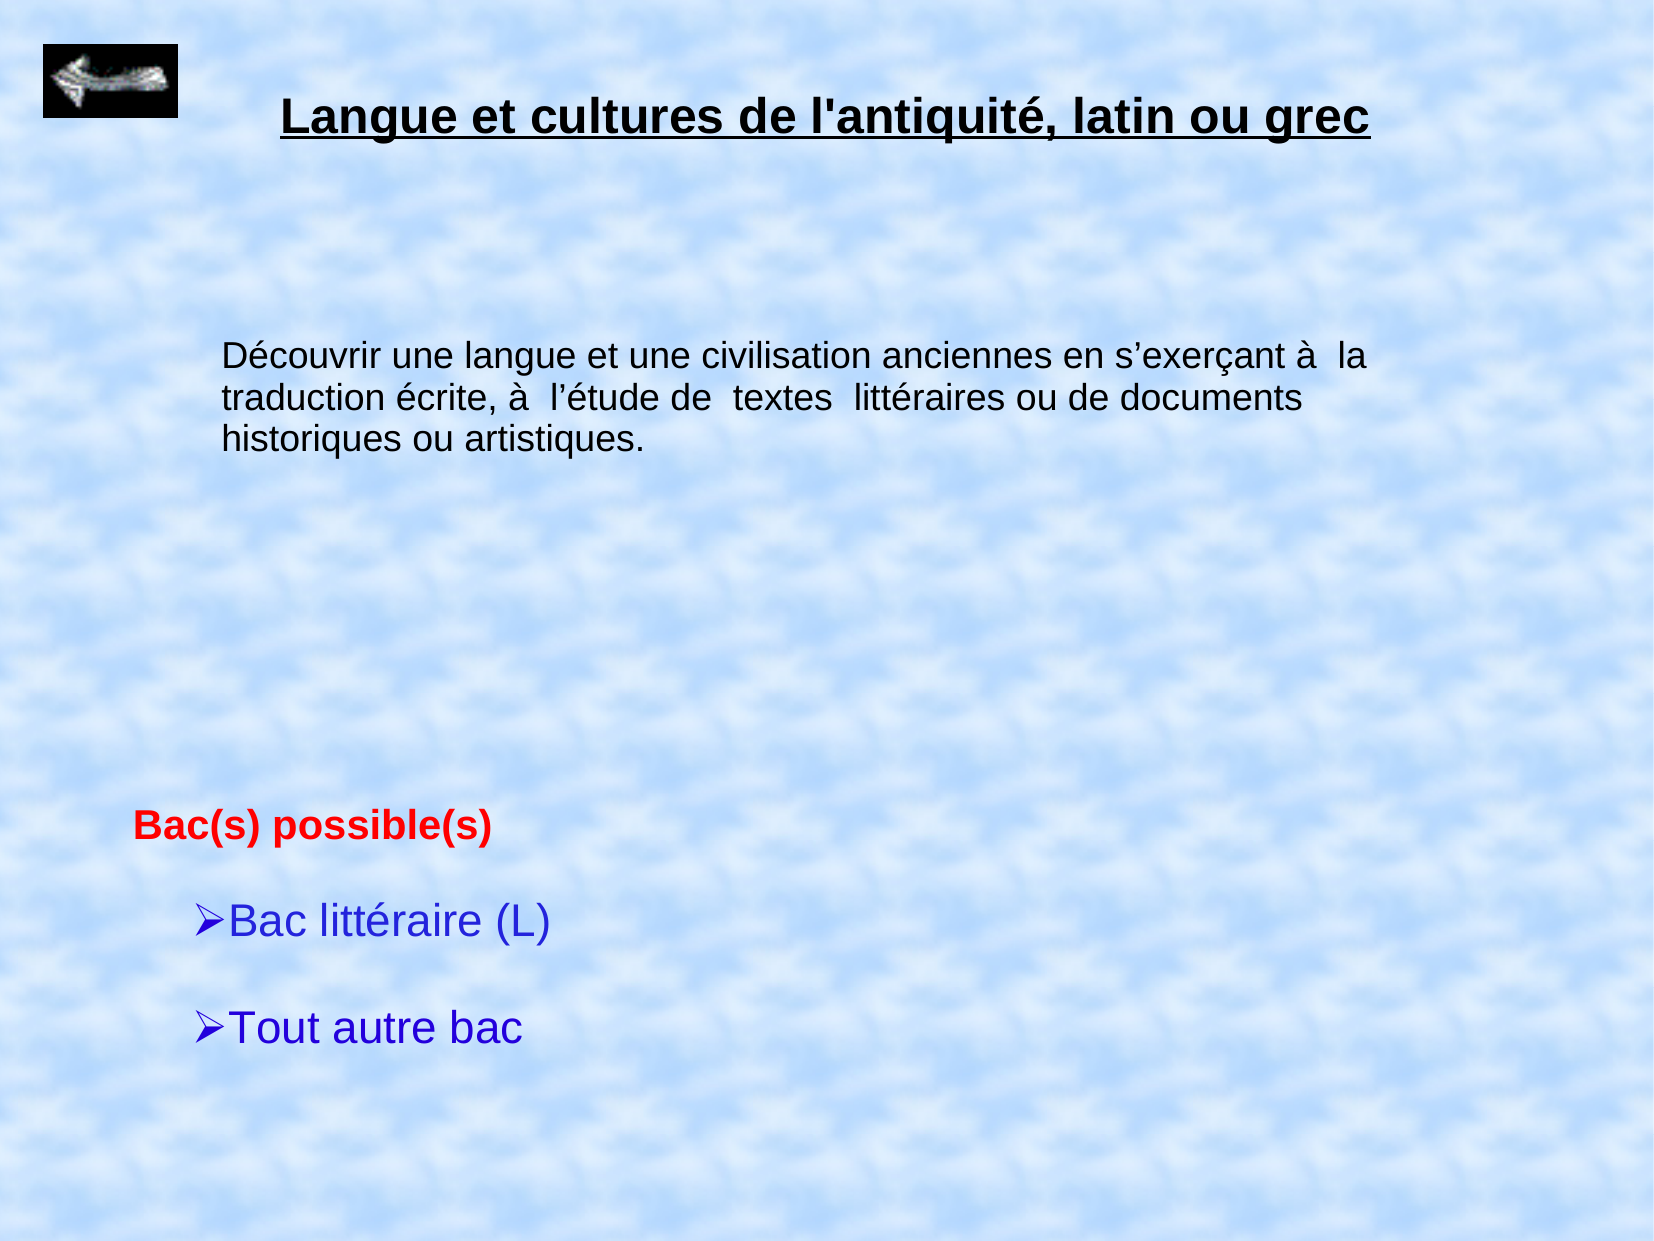

Langue et cultures de l'antiquité, latin ou grec
Découvrir une langue et une civilisation anciennes en s’exerçant à la traduction écrite, à l’étude de textes littéraires ou de documents historiques ou artistiques.
Bac(s) possible(s)
Bac littéraire (L)
Tout autre bac